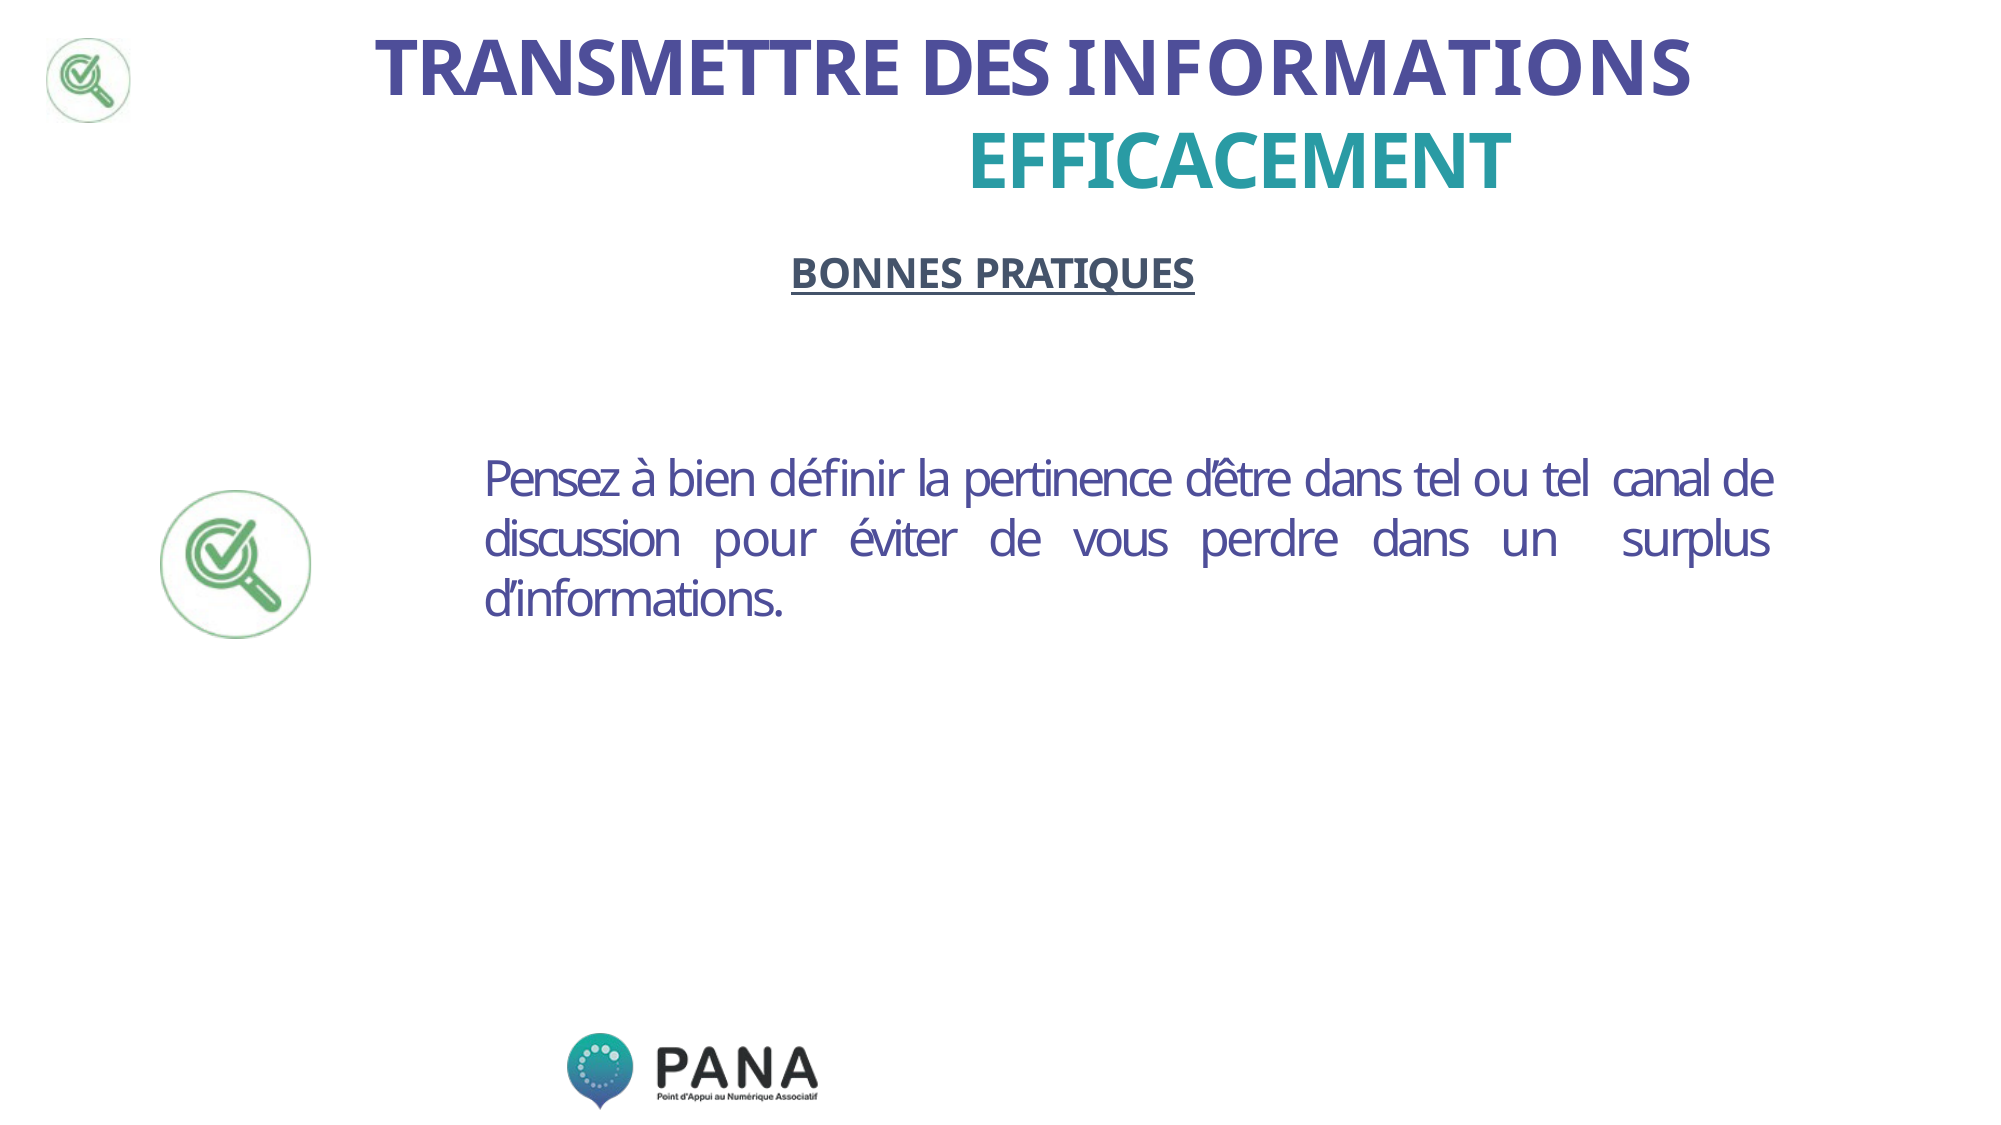

# TRANSMETTRE DES INFORMATIONS EFFICACEMENT
BONNES PRATIQUES
Pensez à bien définir la pertinence d’être dans tel ou tel canal de discussion pour éviter de vous perdre dans un surplus d’informations.